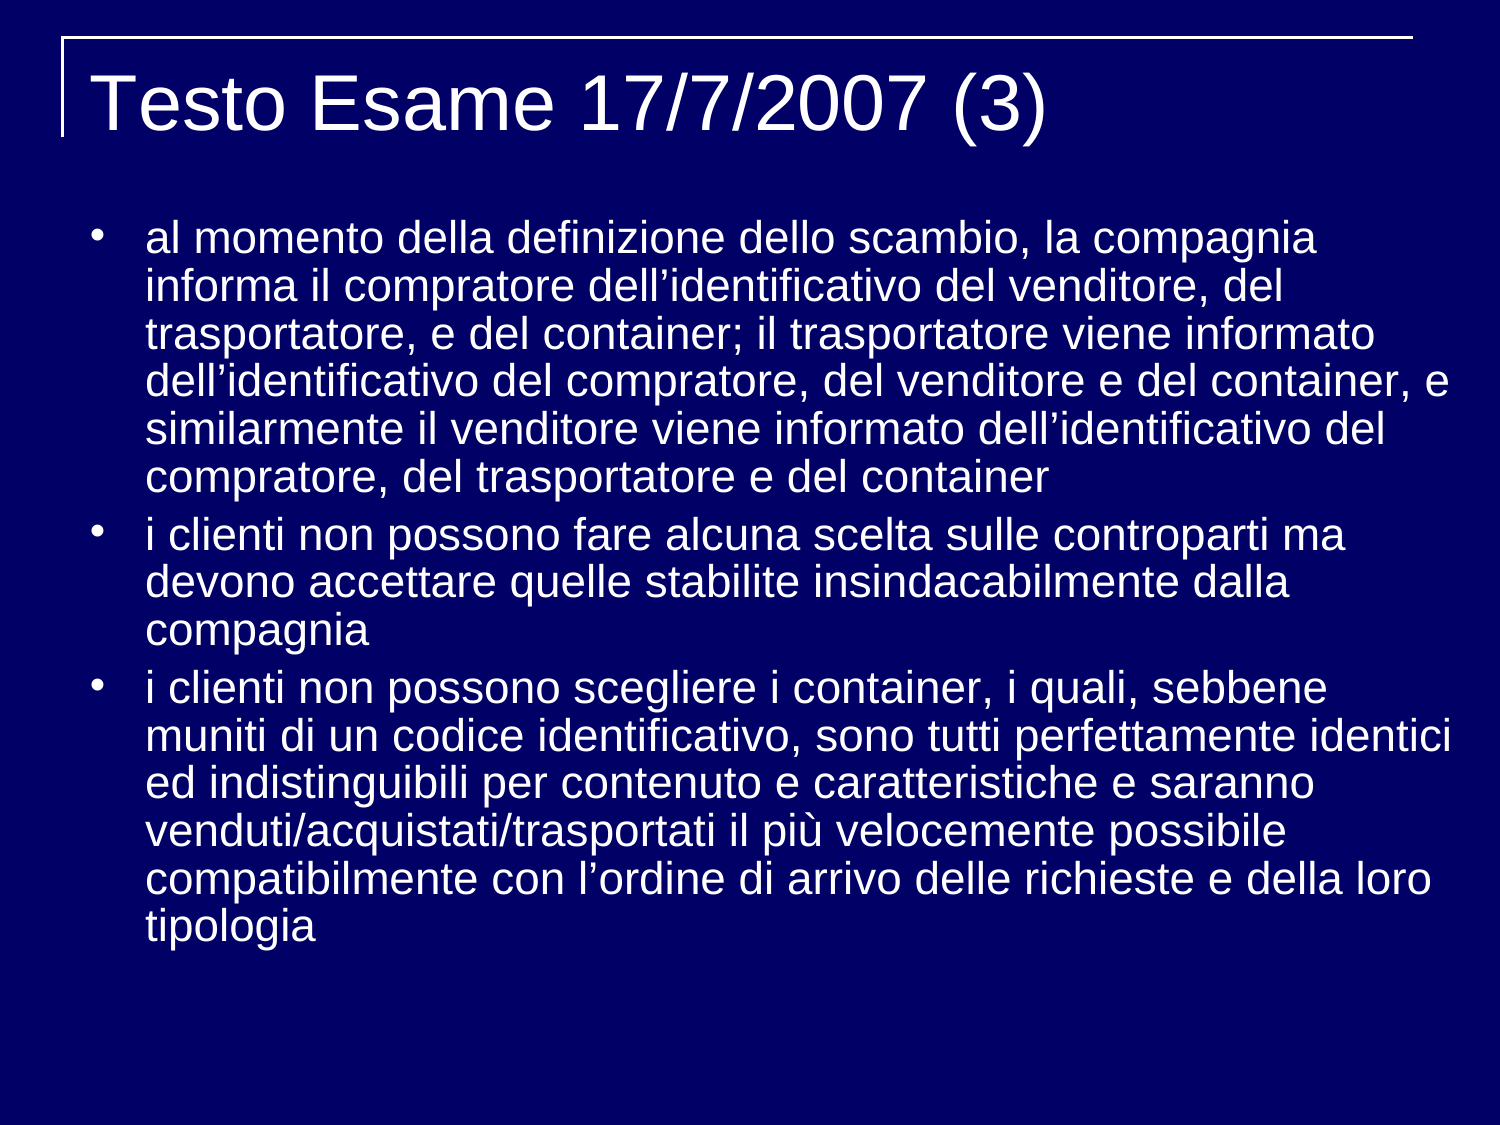

# Testo Esame 17/7/2007 (3)‏
al momento della definizione dello scambio, la compagnia informa il compratore dell’identificativo del venditore, del trasportatore, e del container; il trasportatore viene informato dell’identificativo del compratore, del venditore e del container, e similarmente il venditore viene informato dell’identificativo del compratore, del trasportatore e del container
i clienti non possono fare alcuna scelta sulle controparti ma devono accettare quelle stabilite insindacabilmente dalla compagnia
i clienti non possono scegliere i container, i quali, sebbene muniti di un codice identificativo, sono tutti perfettamente identici ed indistinguibili per contenuto e caratteristiche e saranno venduti/acquistati/trasportati il più velocemente possibile compatibilmente con l’ordine di arrivo delle richieste e della loro tipologia